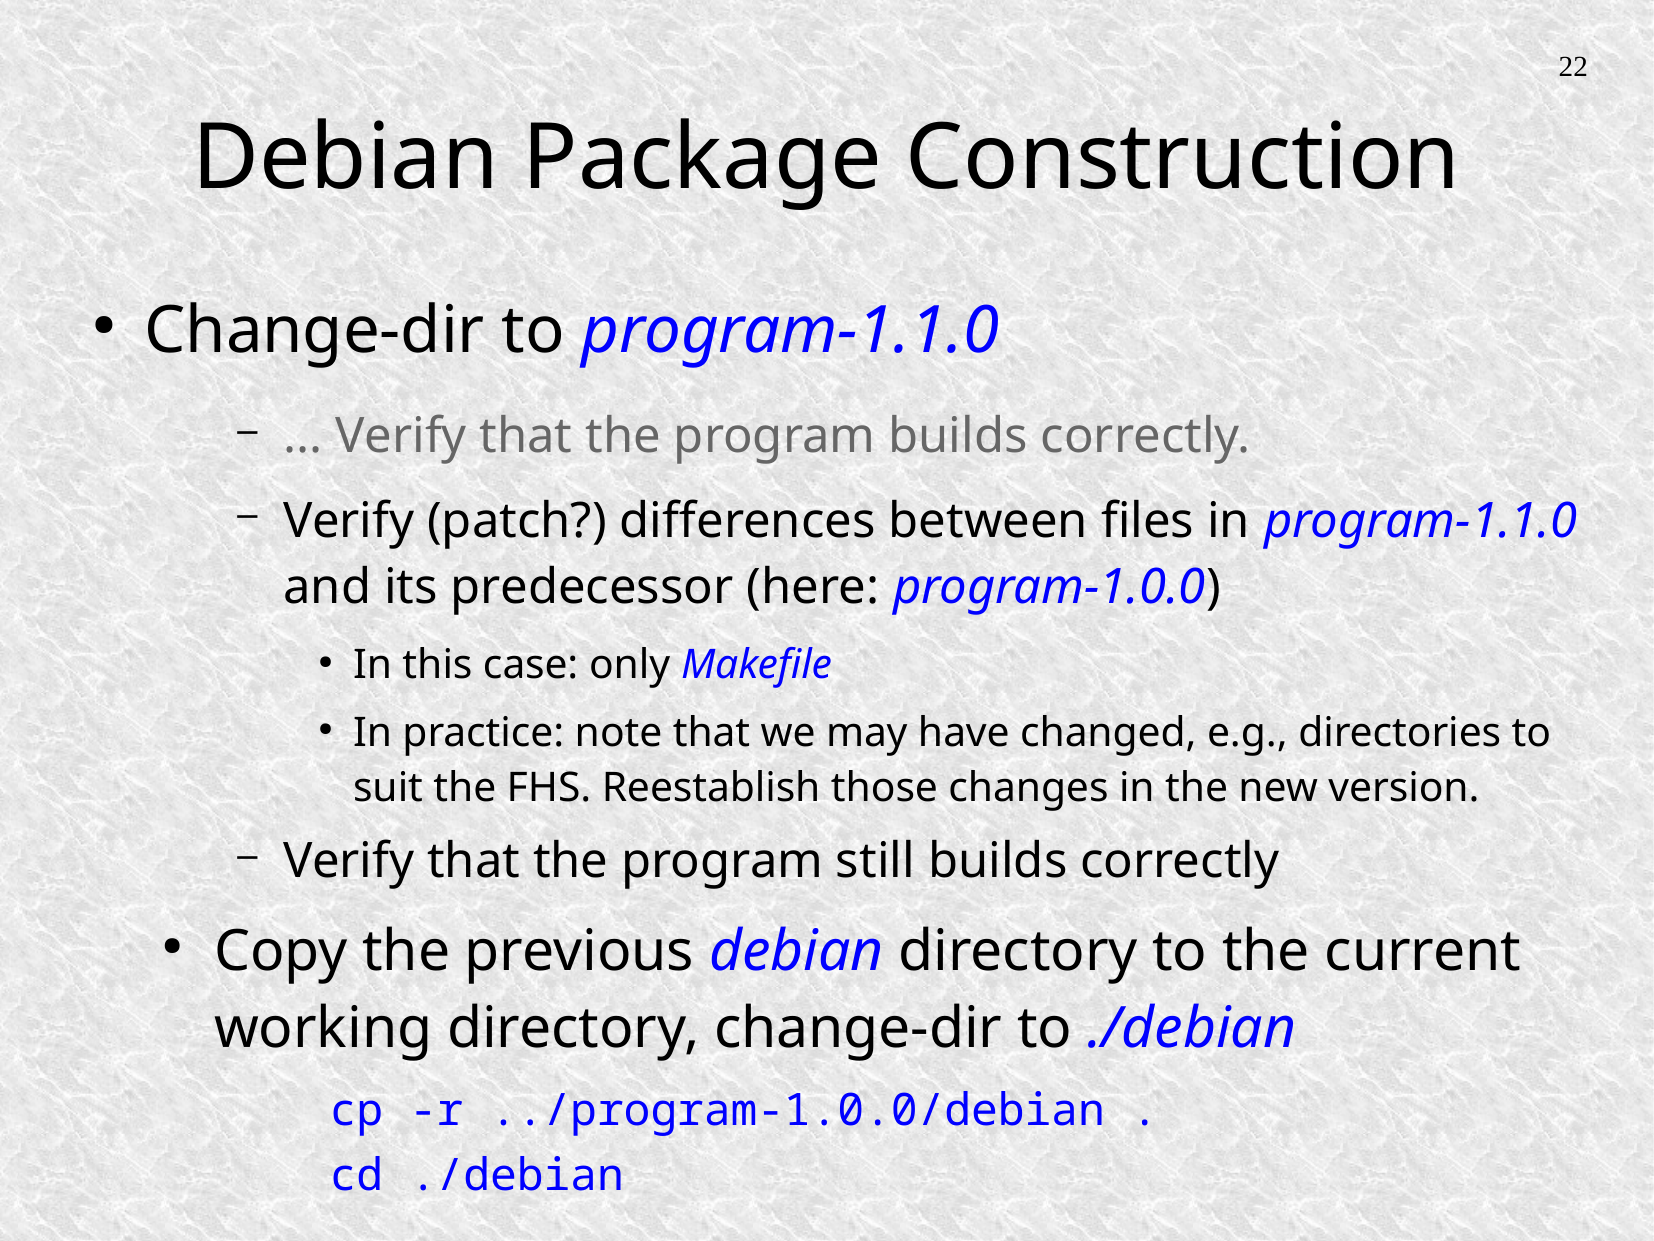

22
# Debian Package Construction
Change-dir to program-1.1.0
... Verify that the program builds correctly.
Verify (patch?) differences between files in program-1.1.0 and its predecessor (here: program-1.0.0)
In this case: only Makefile
In practice: note that we may have changed, e.g., directories to suit the FHS. Reestablish those changes in the new version.
Verify that the program still builds correctly
Copy the previous debian directory to the current working directory, change-dir to ./debian
				cp -r ../program-1.0.0/debian .
				cd ./debian